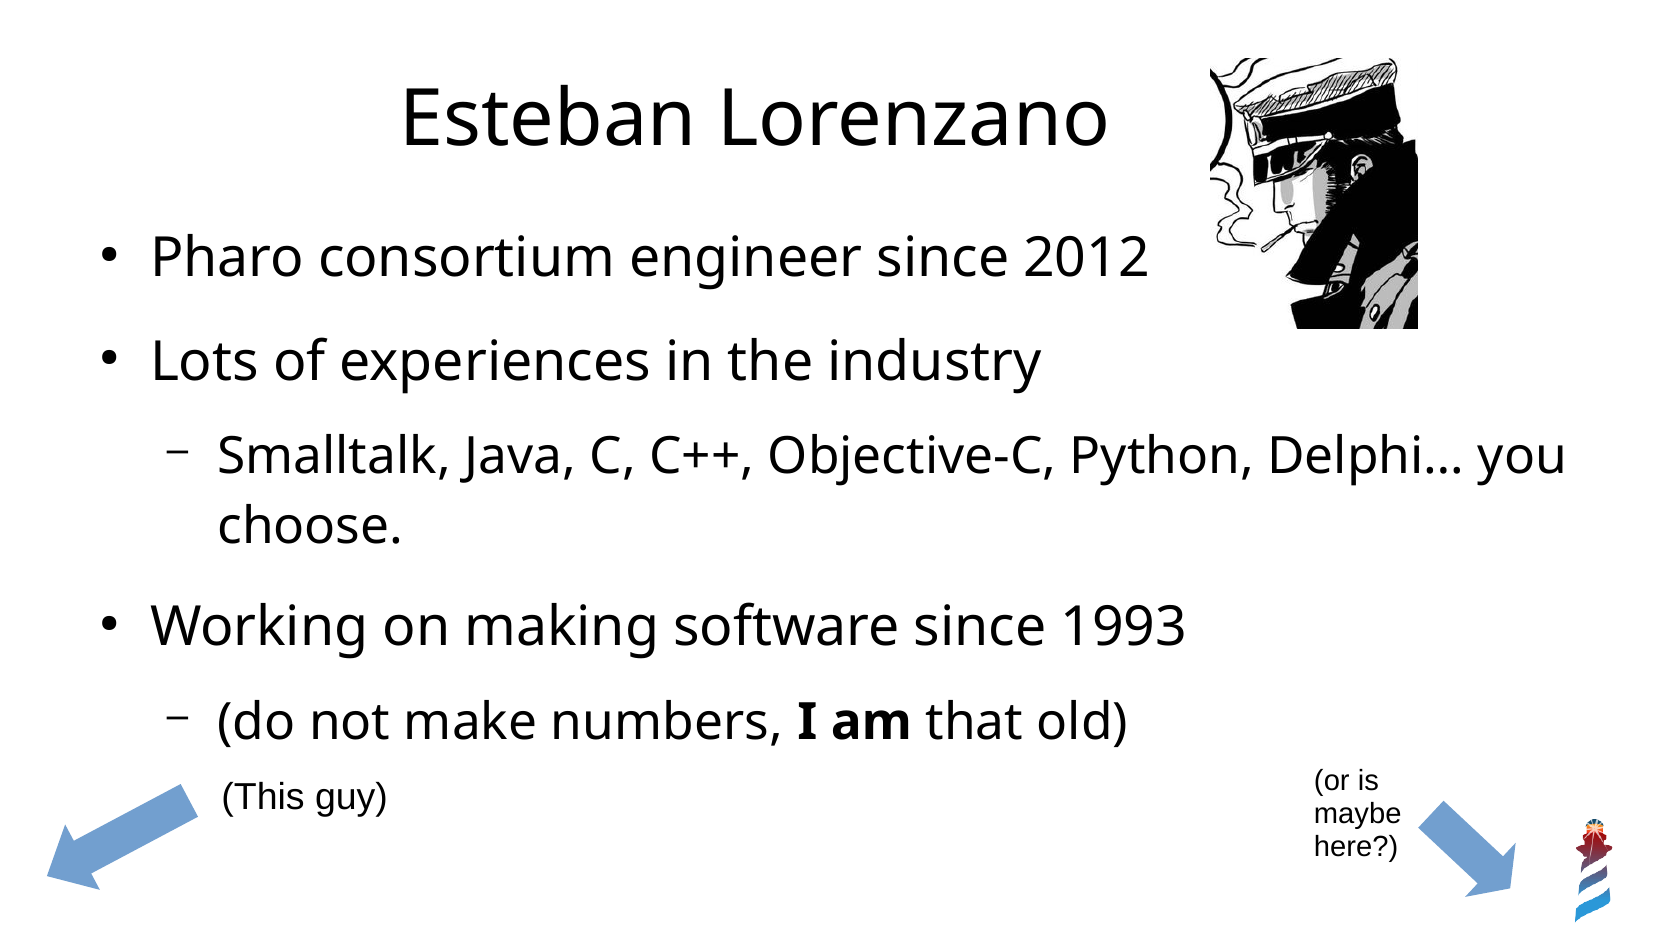

# Esteban Lorenzano
Pharo consortium engineer since 2012
Lots of experiences in the industry
Smalltalk, Java, C, C++, Objective-C, Python, Delphi… you choose.
Working on making software since 1993
(do not make numbers, I am that old)
(or is maybe here?)
(This guy)